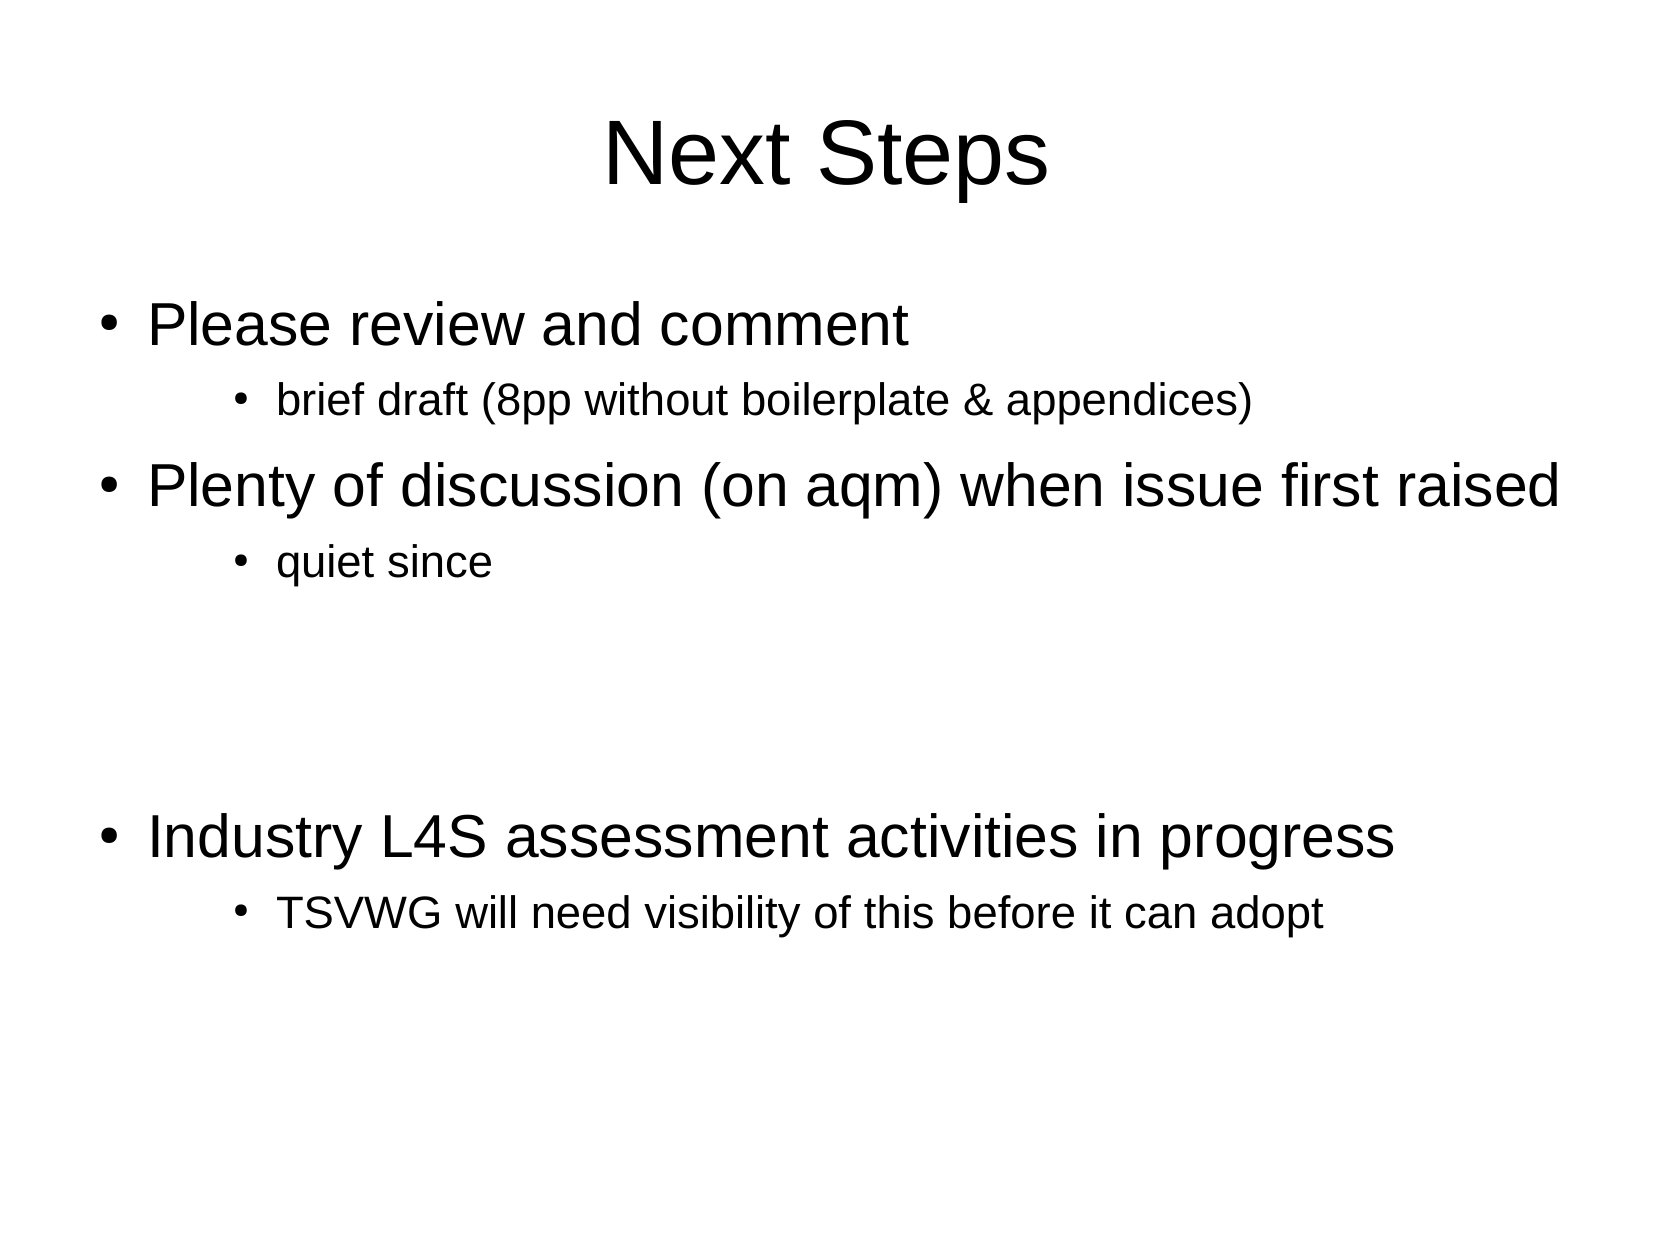

# Next Steps
Please review and comment
brief draft (8pp without boilerplate & appendices)
Plenty of discussion (on aqm) when issue first raised
quiet since
Industry L4S assessment activities in progress
TSVWG will need visibility of this before it can adopt